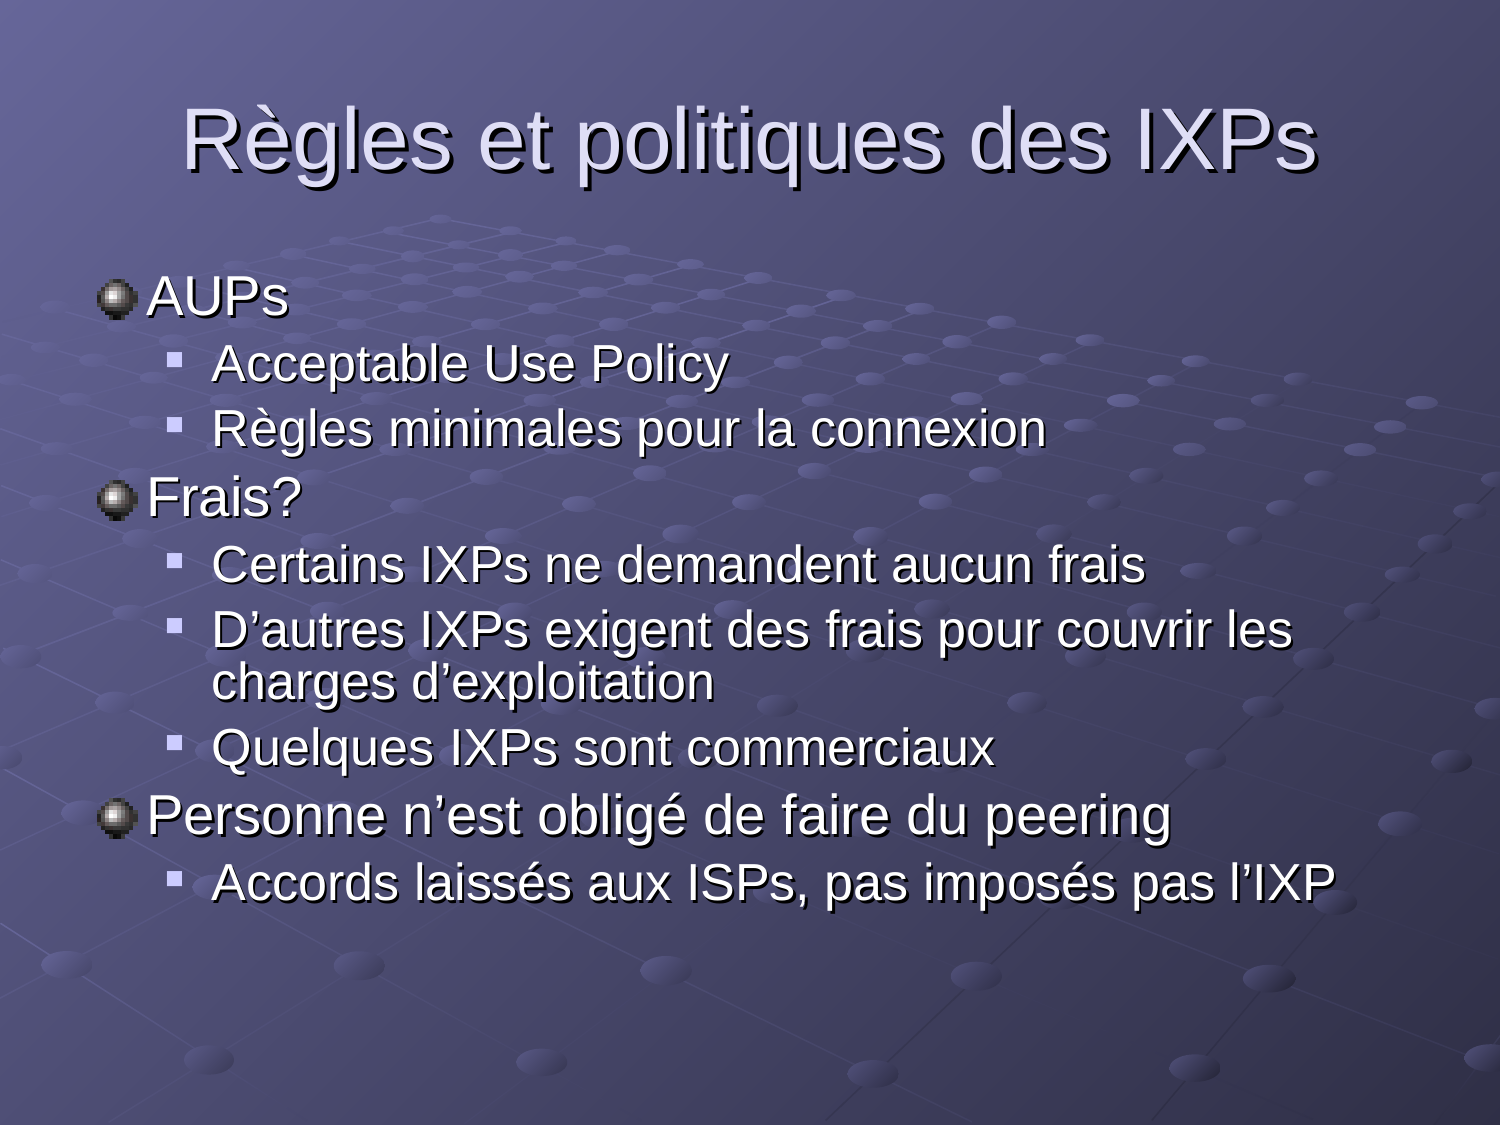

# Règles et politiques des IXPs
AUPs
Acceptable Use Policy
Règles minimales pour la connexion
Frais?
Certains IXPs ne demandent aucun frais
D’autres IXPs exigent des frais pour couvrir les charges d’exploitation
Quelques IXPs sont commerciaux
Personne n’est obligé de faire du peering
Accords laissés aux ISPs, pas imposés pas l’IXP